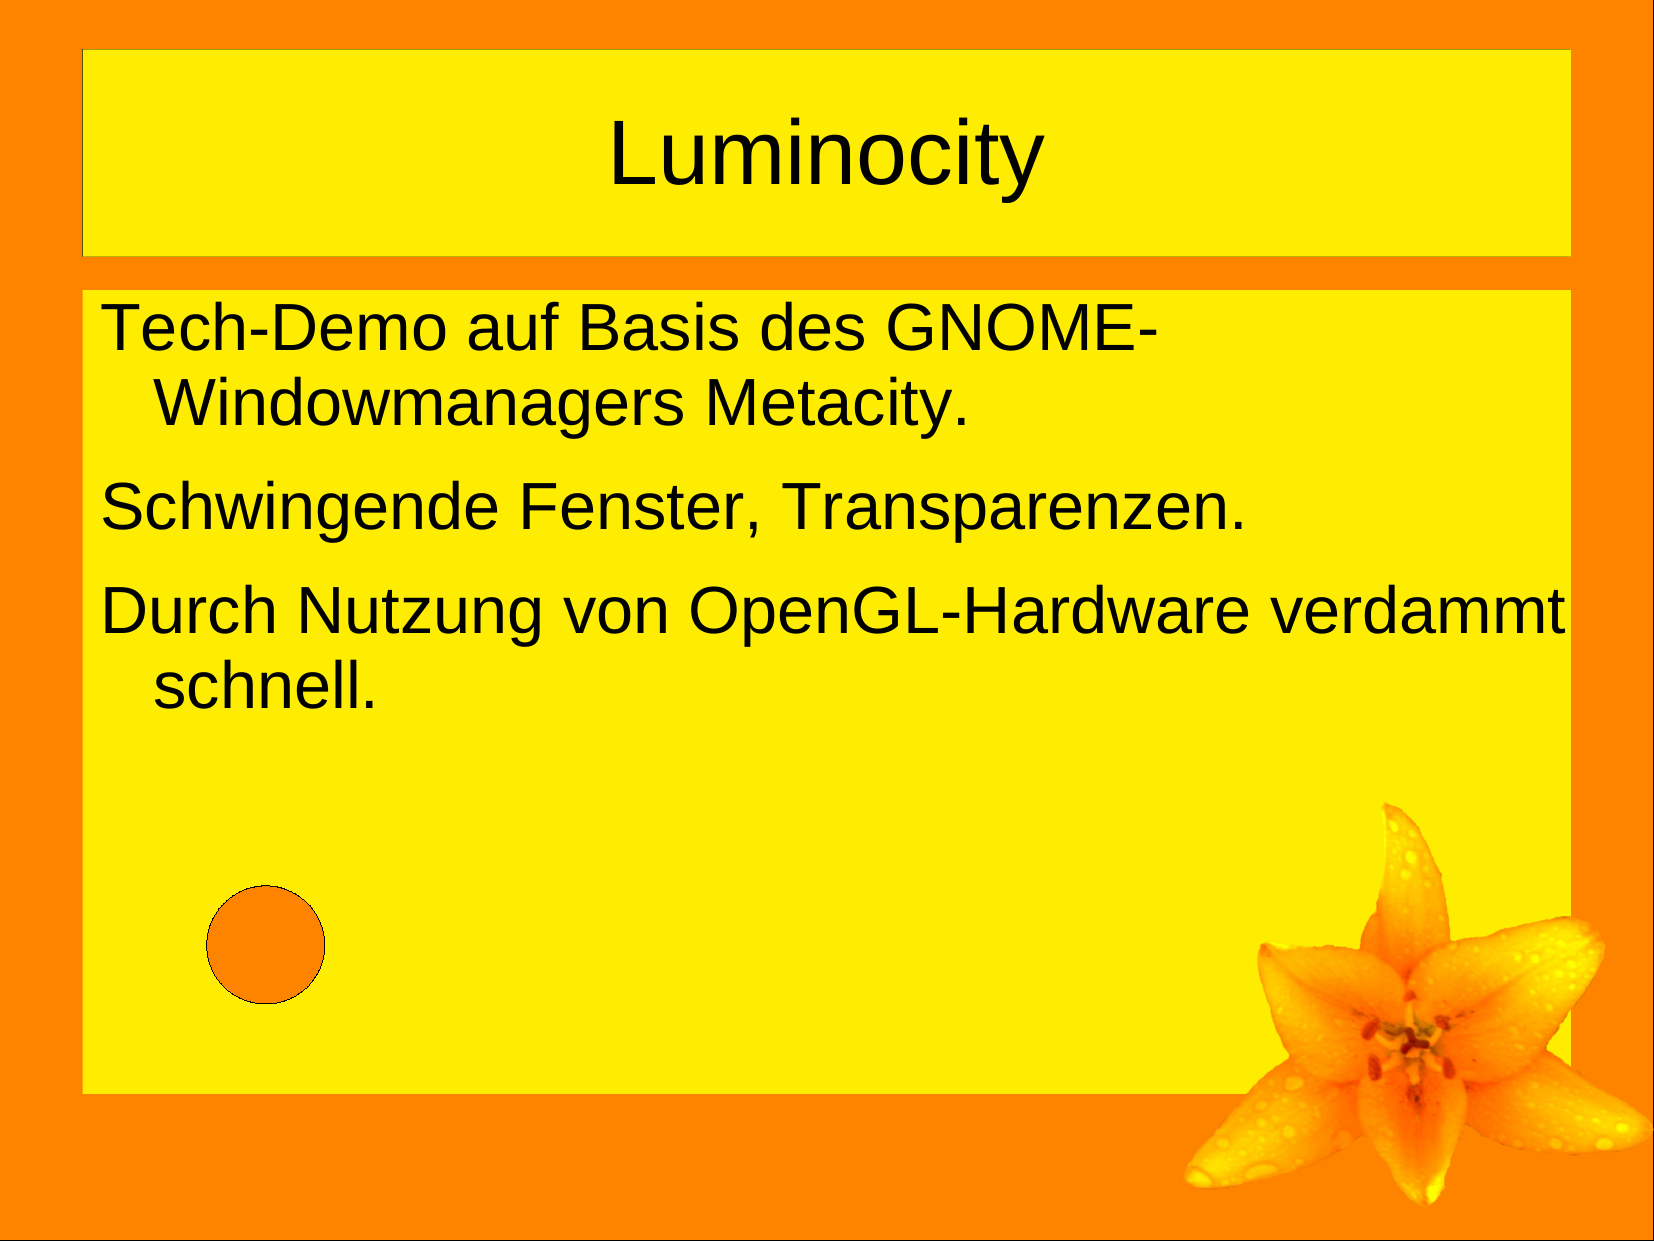

# Luminocity
Tech-Demo auf Basis des GNOME-Windowmanagers Metacity.
Schwingende Fenster, Transparenzen.
Durch Nutzung von OpenGL-Hardware verdammt schnell.